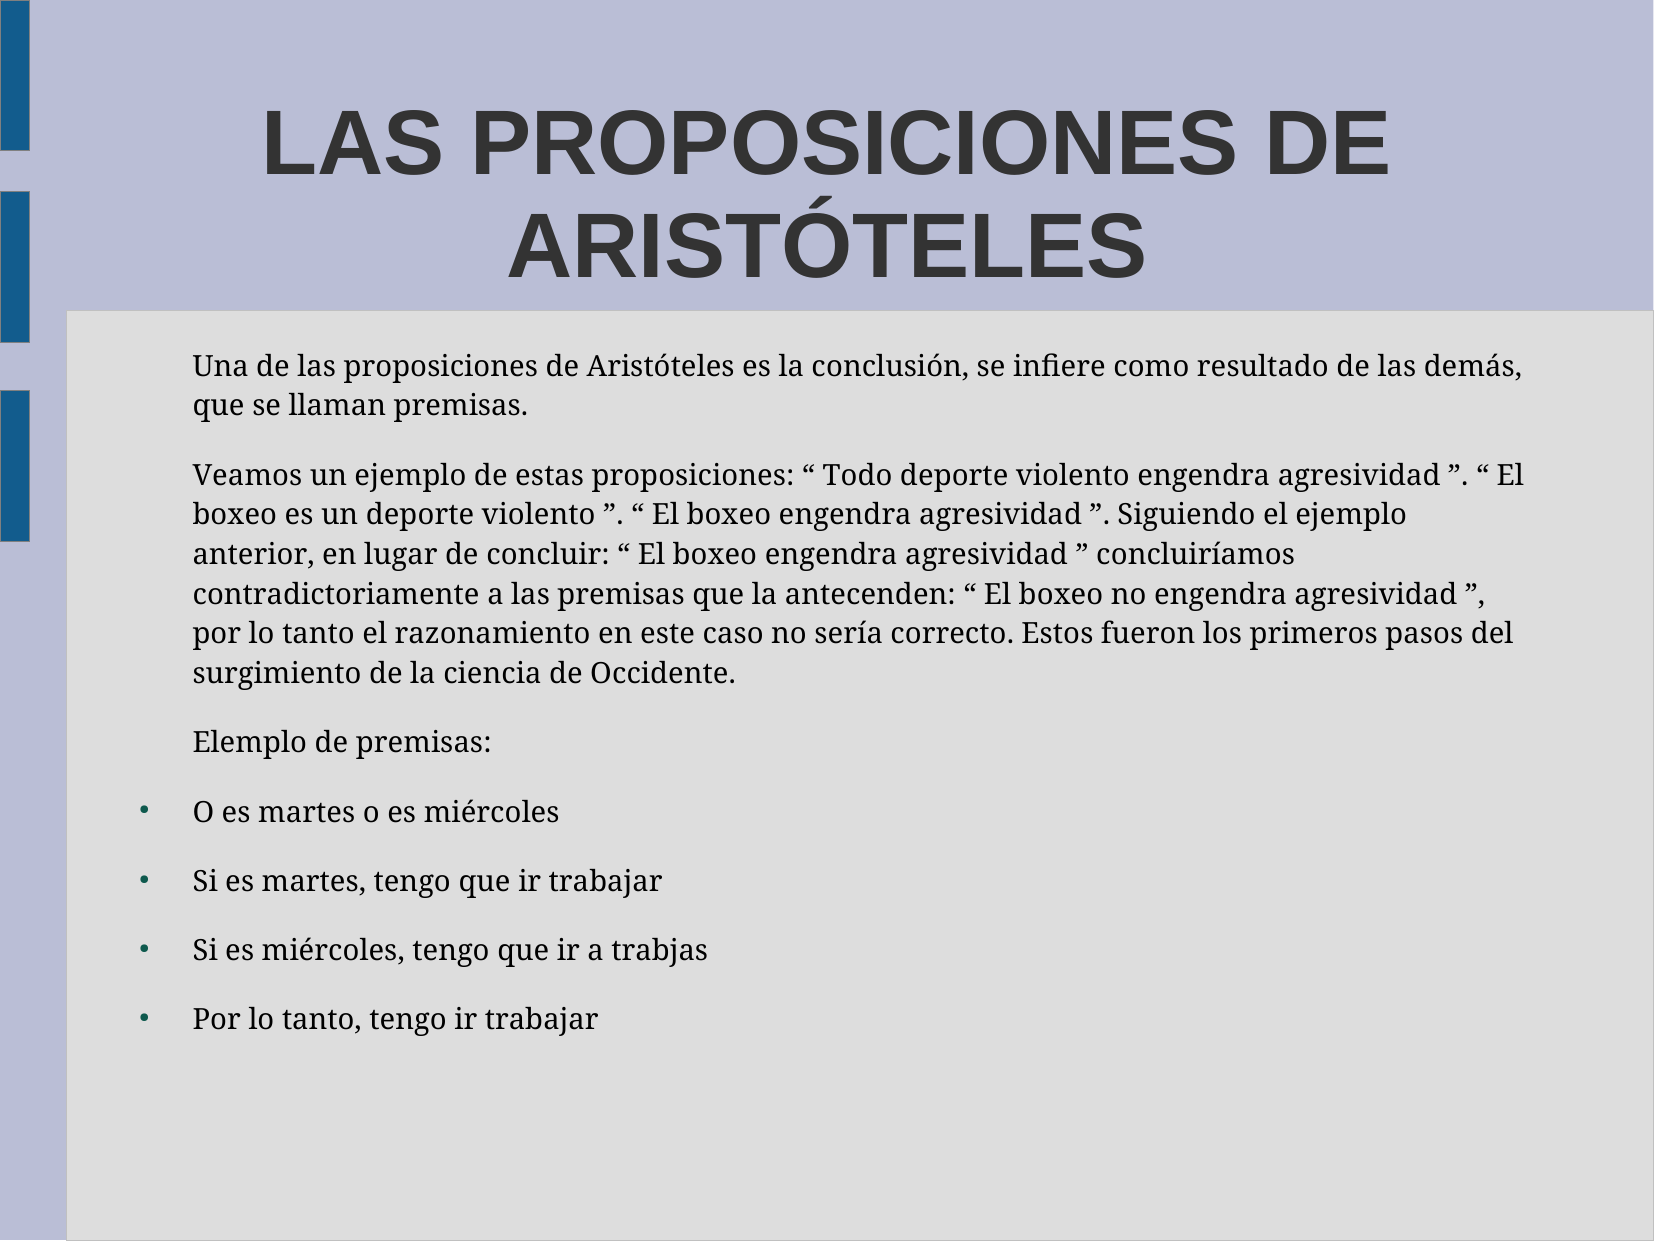

# LAS PROPOSICIONES DE ARISTÓTELES
Una de las proposiciones de Aristóteles es la conclusión, se infiere como resultado de las demás, que se llaman premisas.
Veamos un ejemplo de estas proposiciones: “ Todo deporte violento engendra agresividad ”. “ El boxeo es un deporte violento ”. “ El boxeo engendra agresividad ”. Siguiendo el ejemplo anterior, en lugar de concluir: “ El boxeo engendra agresividad ” concluiríamos contradictoriamente a las premisas que la antecenden: “ El boxeo no engendra agresividad ”, por lo tanto el razonamiento en este caso no sería correcto. Estos fueron los primeros pasos del surgimiento de la ciencia de Occidente.
Elemplo de premisas:
O es martes o es miércoles
Si es martes, tengo que ir trabajar
Si es miércoles, tengo que ir a trabjas
Por lo tanto, tengo ir trabajar